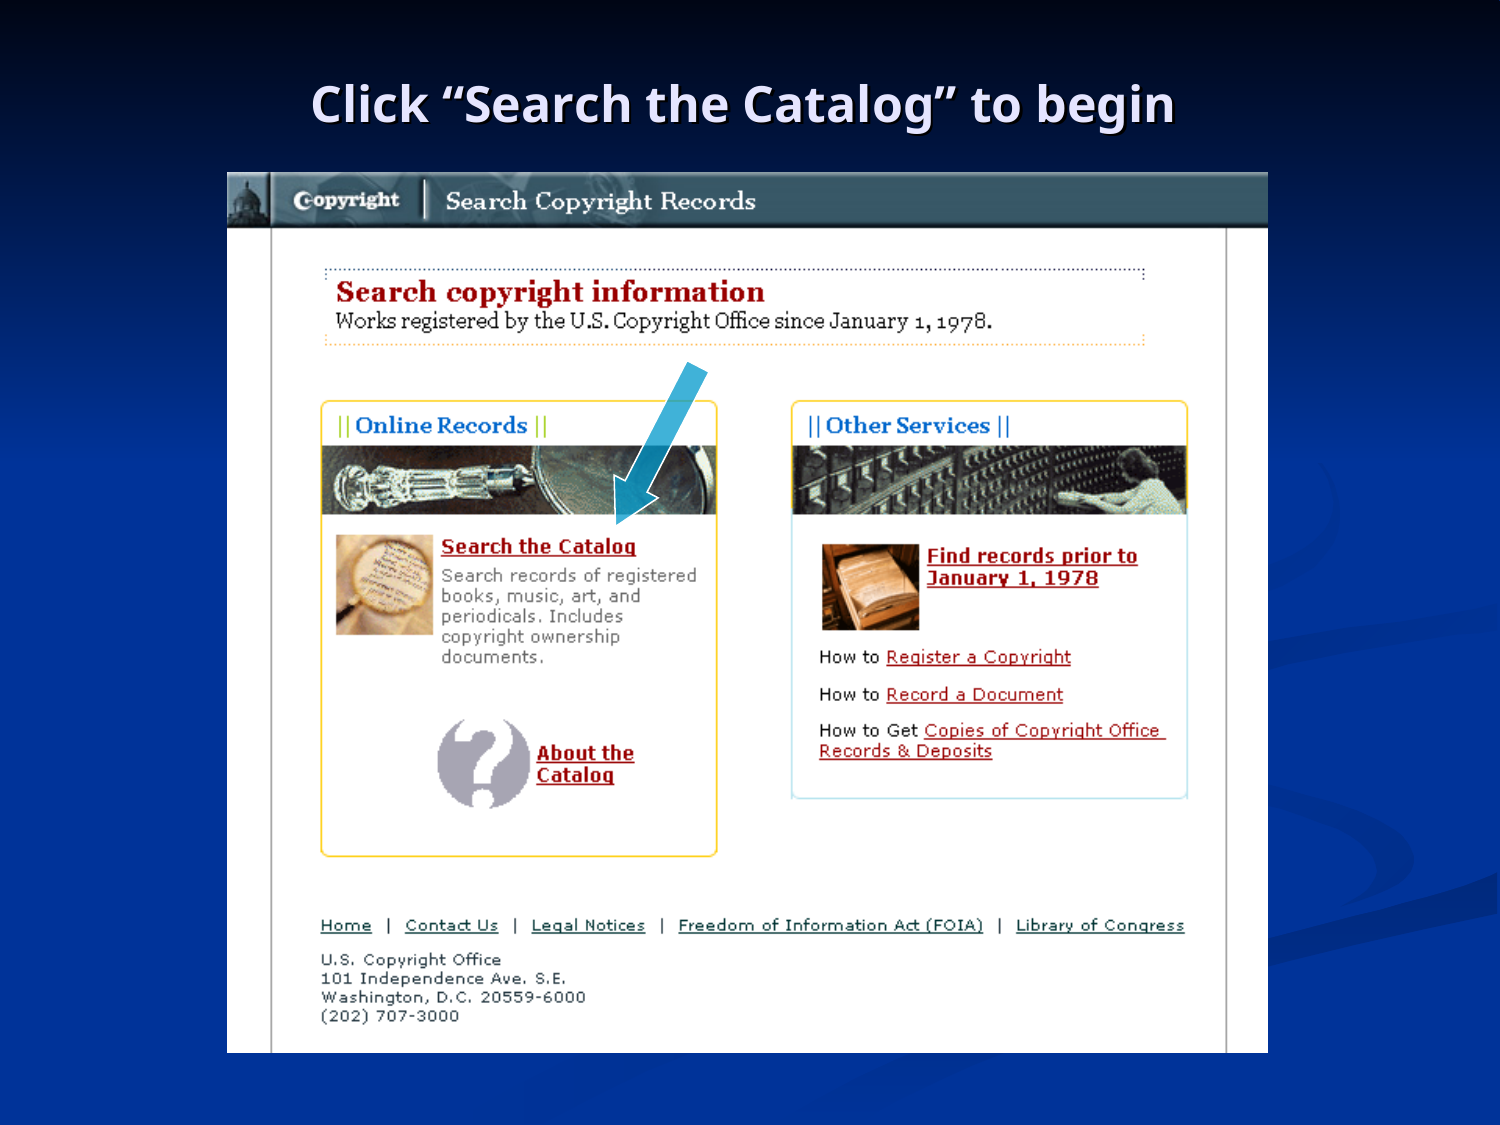

# Click “Search the Catalog” to begin